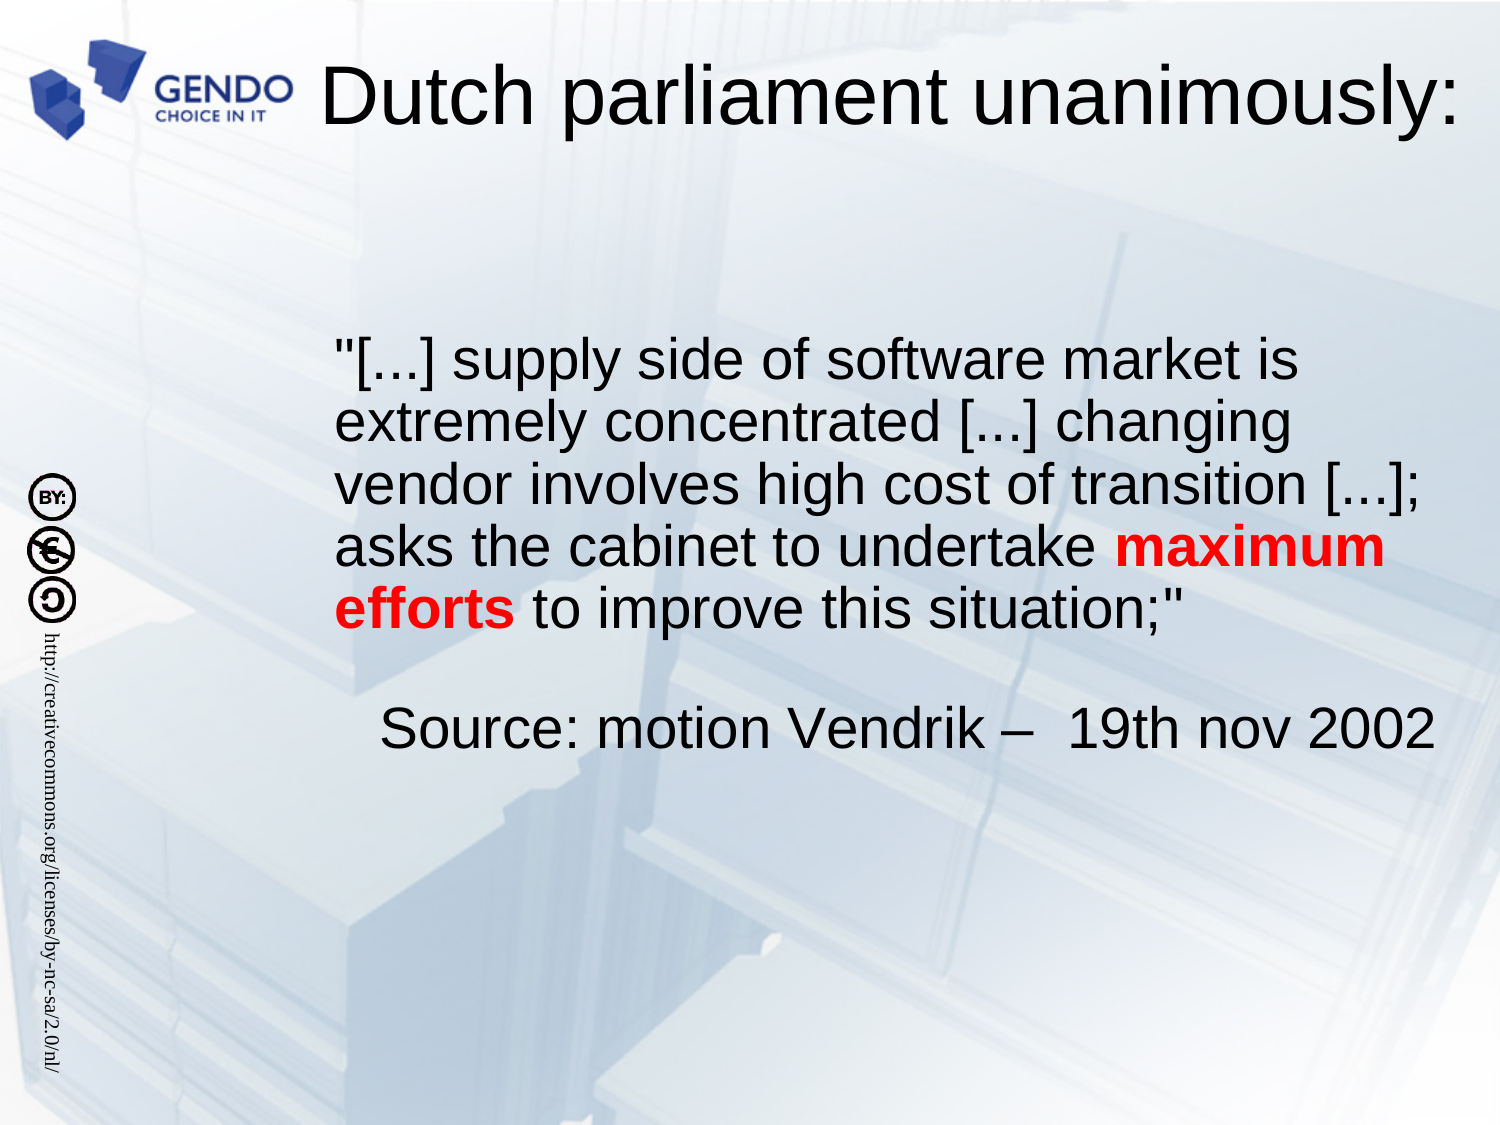

# Dutch parliament unanimously:
"[...] supply side of software market is extremely concentrated [...] changing vendor involves high cost of transition [...]; asks the cabinet to undertake maximum efforts to improve this situation;"
Source: motion Vendrik – 19th nov 2002